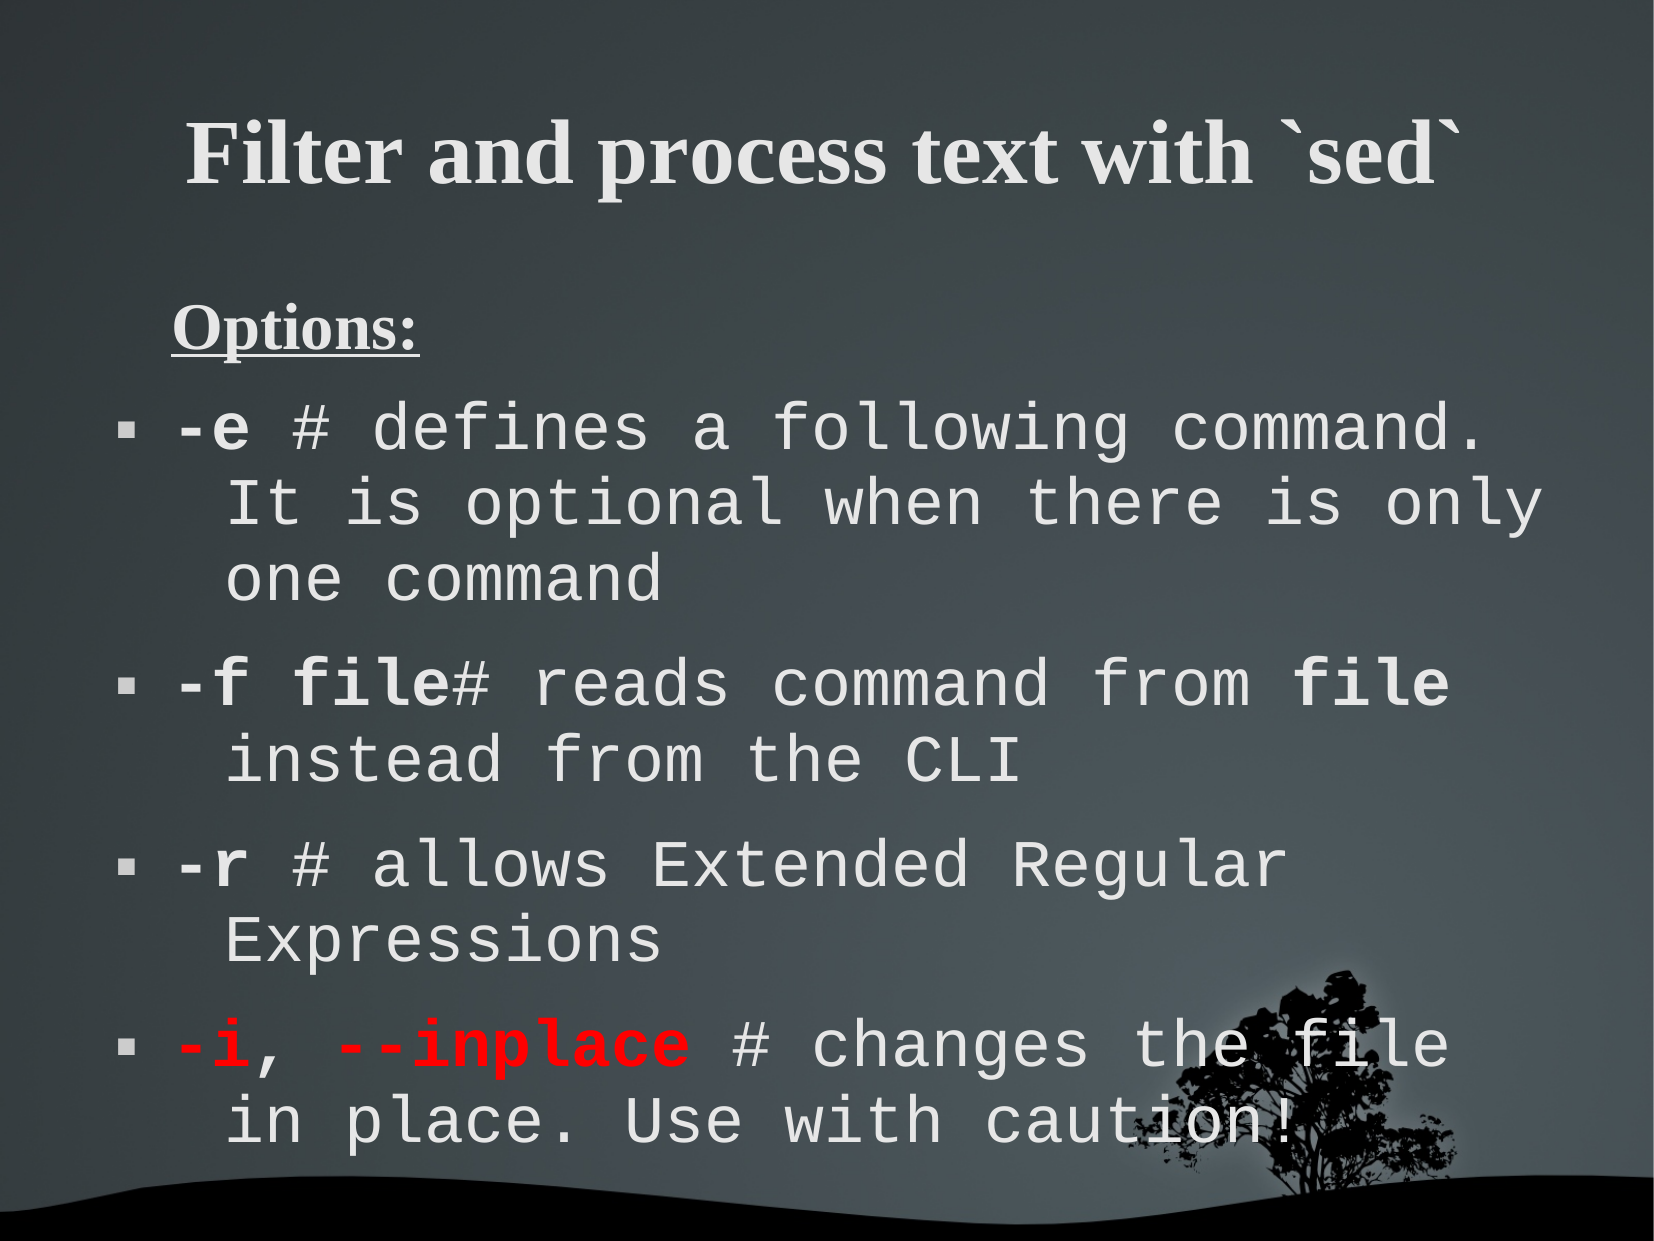

Filter and process text with `sed`
# Options:
-e # defines a following command. It is optional when there is only one command
-f file# reads command from file instead from the CLI
-r # allows Extended Regular Expressions
-i, --inplace # changes the file in place. Use with caution!